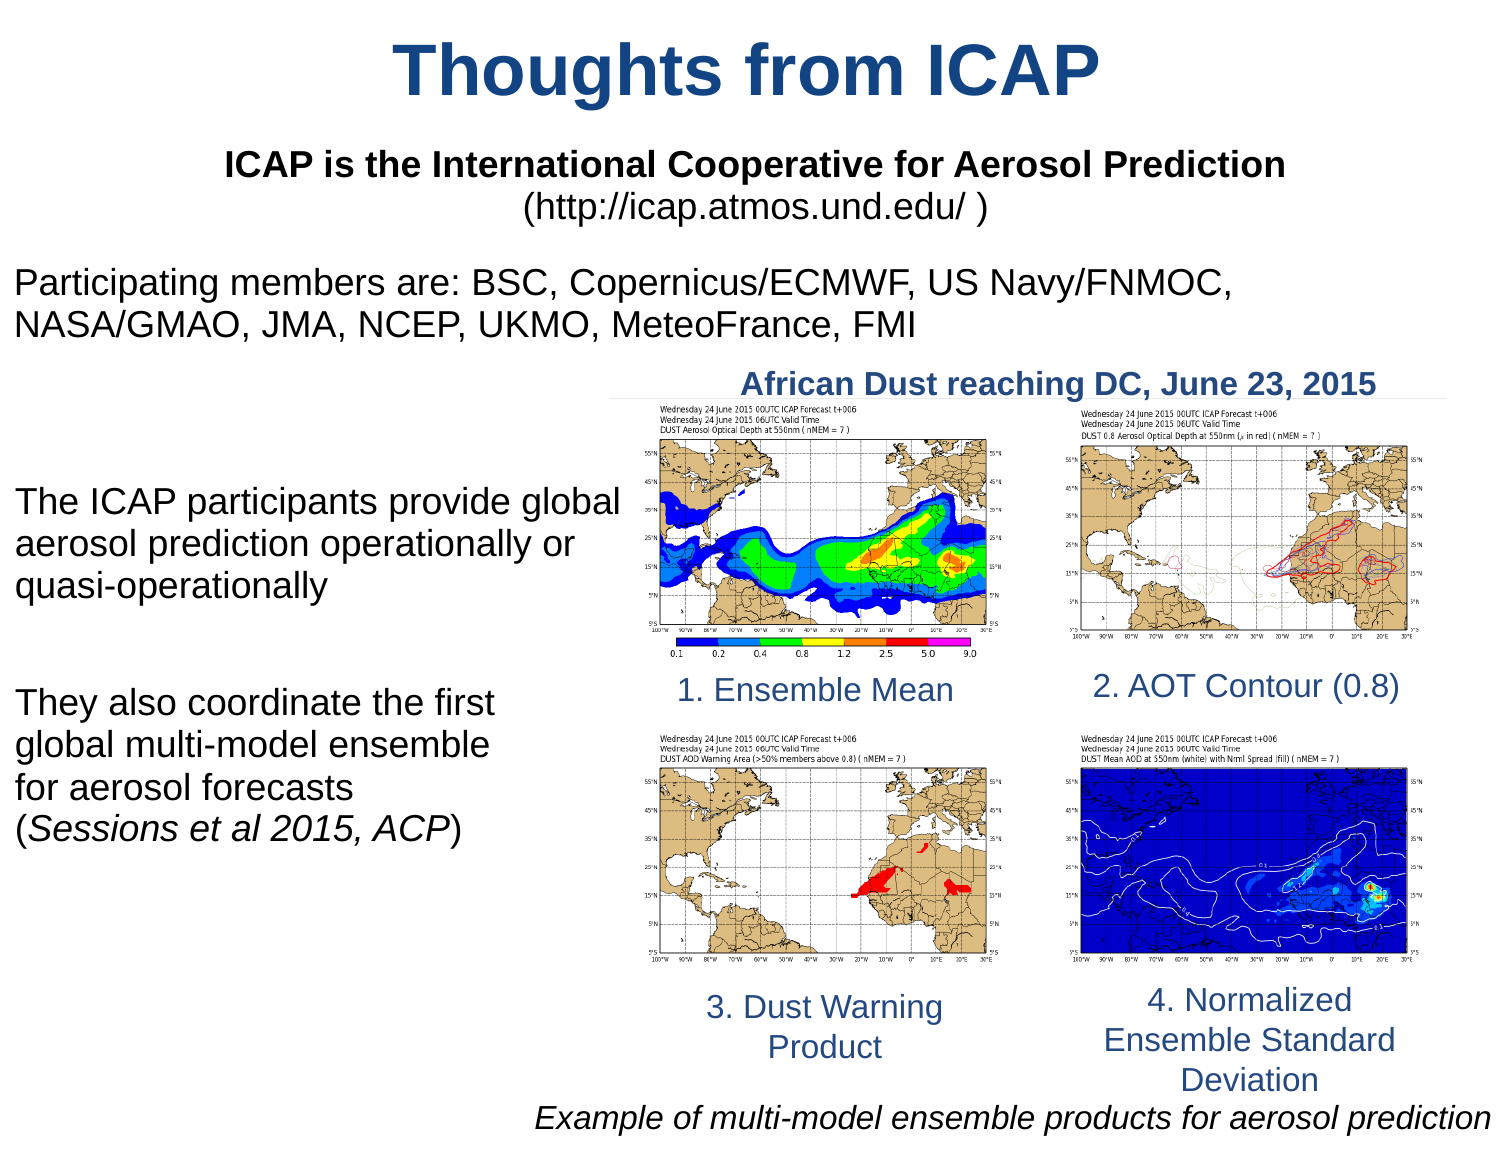

Thoughts from ICAP
ICAP is the International Cooperative for Aerosol Prediction (http://icap.atmos.und.edu/ )
Participating members are: BSC, Copernicus/ECMWF, US Navy/FNMOC, NASA/GMAO, JMA, NCEP, UKMO, MeteoFrance, FMI
African Dust reaching DC, June 23, 2015
The ICAP participants provide global aerosol prediction operationally or quasi-operationally
They also coordinate the first global multi-model ensemble
for aerosol forecasts
(Sessions et al 2015, ACP)
2. AOT Contour (0.8)
1. Ensemble Mean
4. Normalized Ensemble Standard Deviation
3. Dust Warning Product
Example of multi-model ensemble products for aerosol prediction